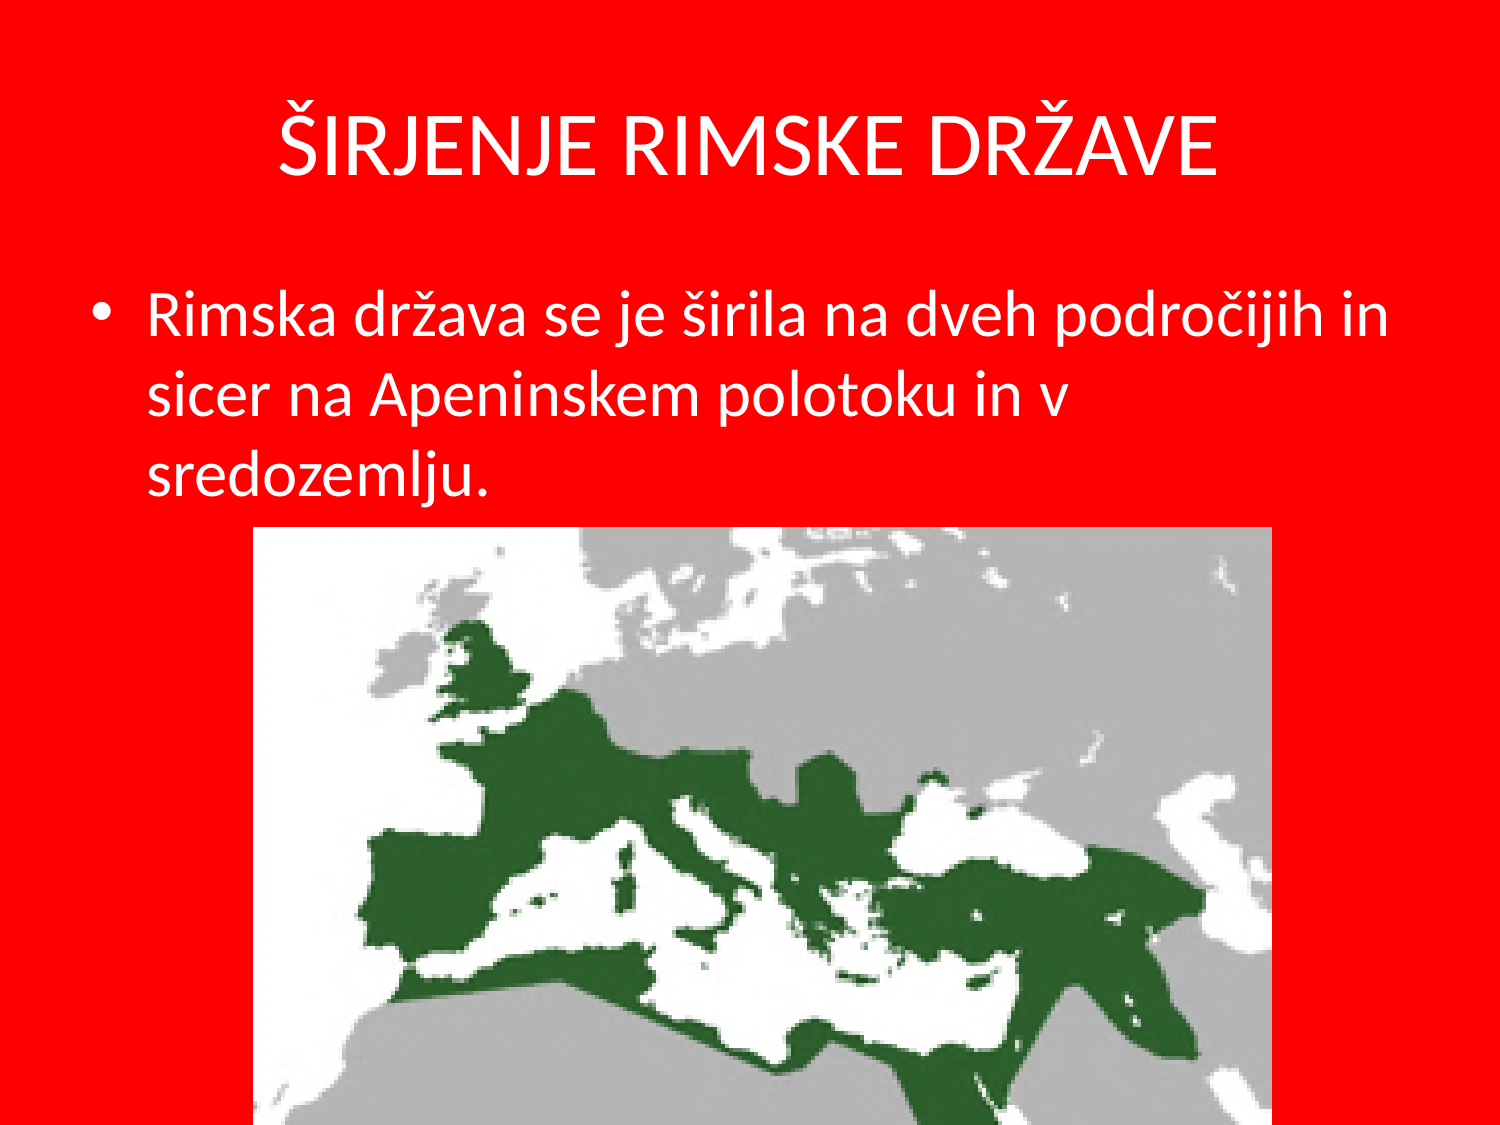

# ŠIRJENJE RIMSKE DRŽAVE
Rimska država se je širila na dveh področijih in sicer na Apeninskem polotoku in v sredozemlju.